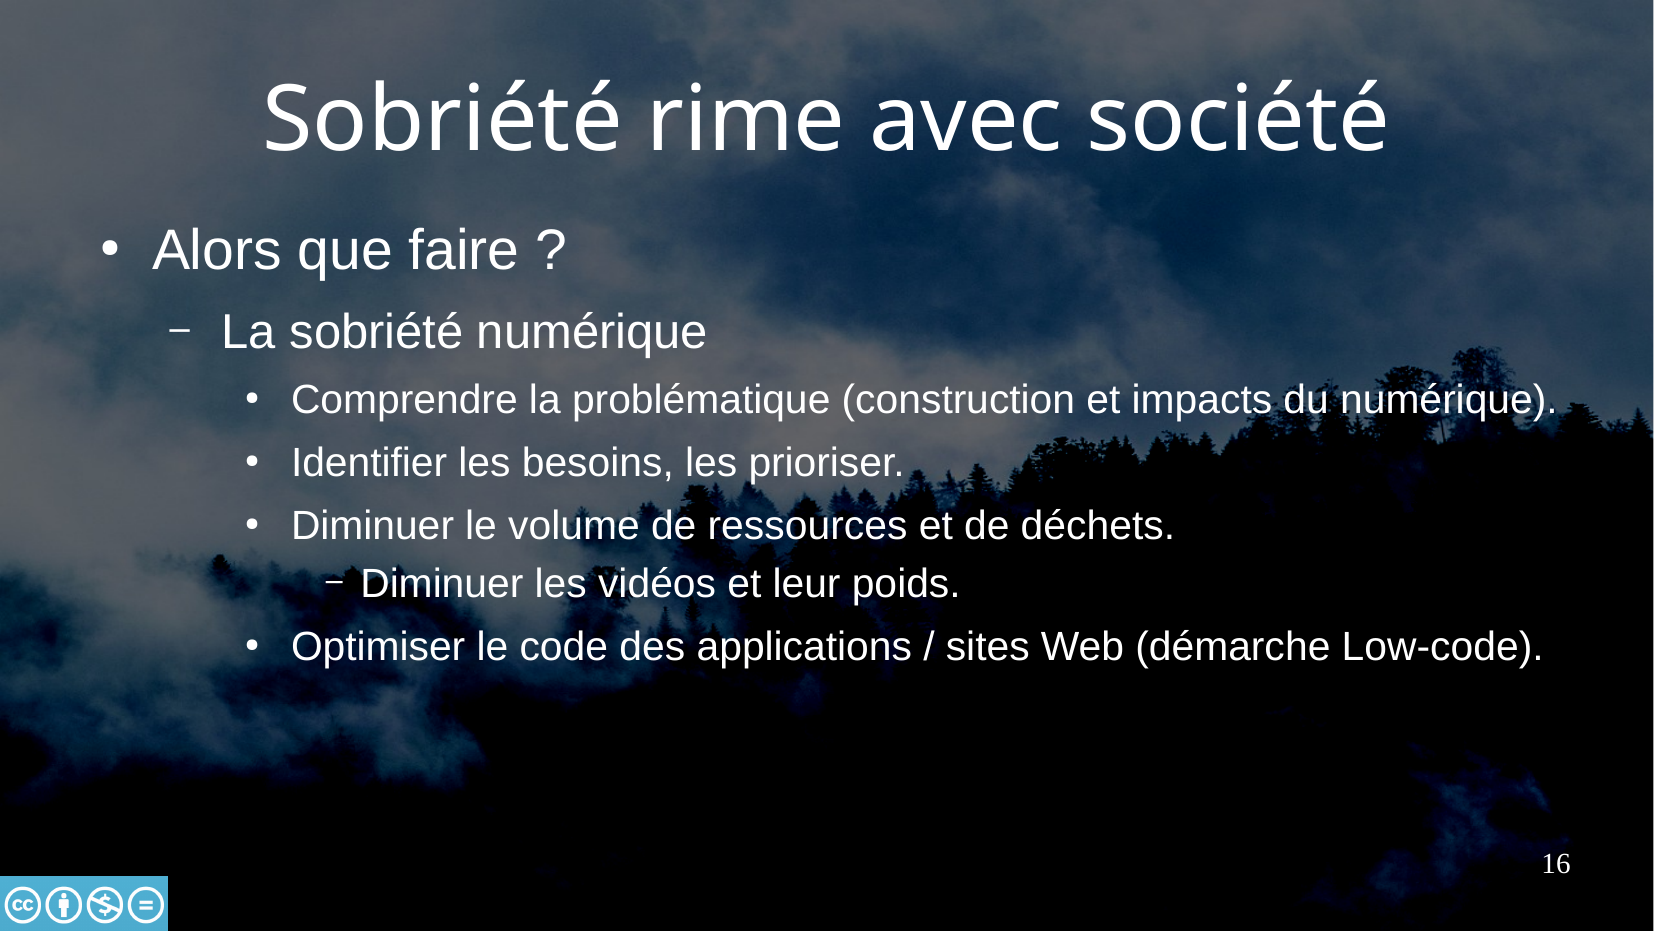

# Sobriété rime avec société
Alors que faire ?
La sobriété numérique
Comprendre la problématique (construction et impacts du numérique).
Identifier les besoins, les prioriser.
Diminuer le volume de ressources et de déchets.
Diminuer les vidéos et leur poids.
Optimiser le code des applications / sites Web (démarche Low-code).
16